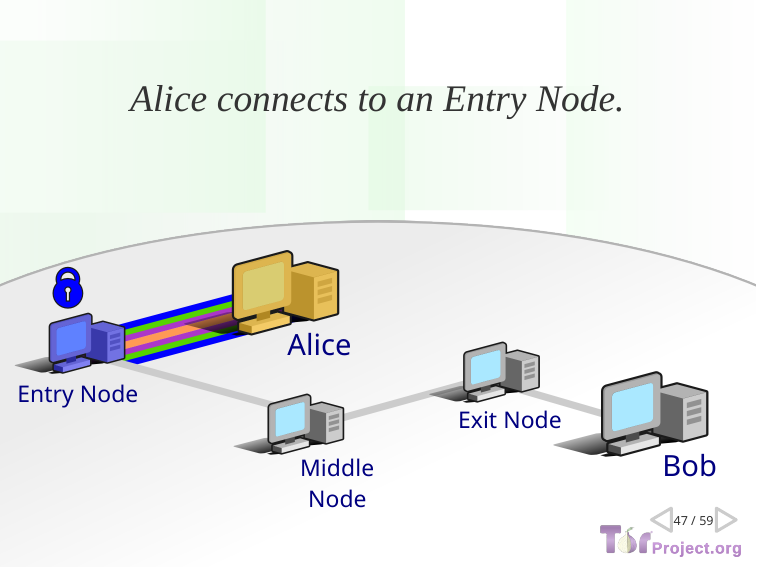

Alice connects to an Entry Node.
Alice
Entry Node
Exit Node
Bob
Middle Node